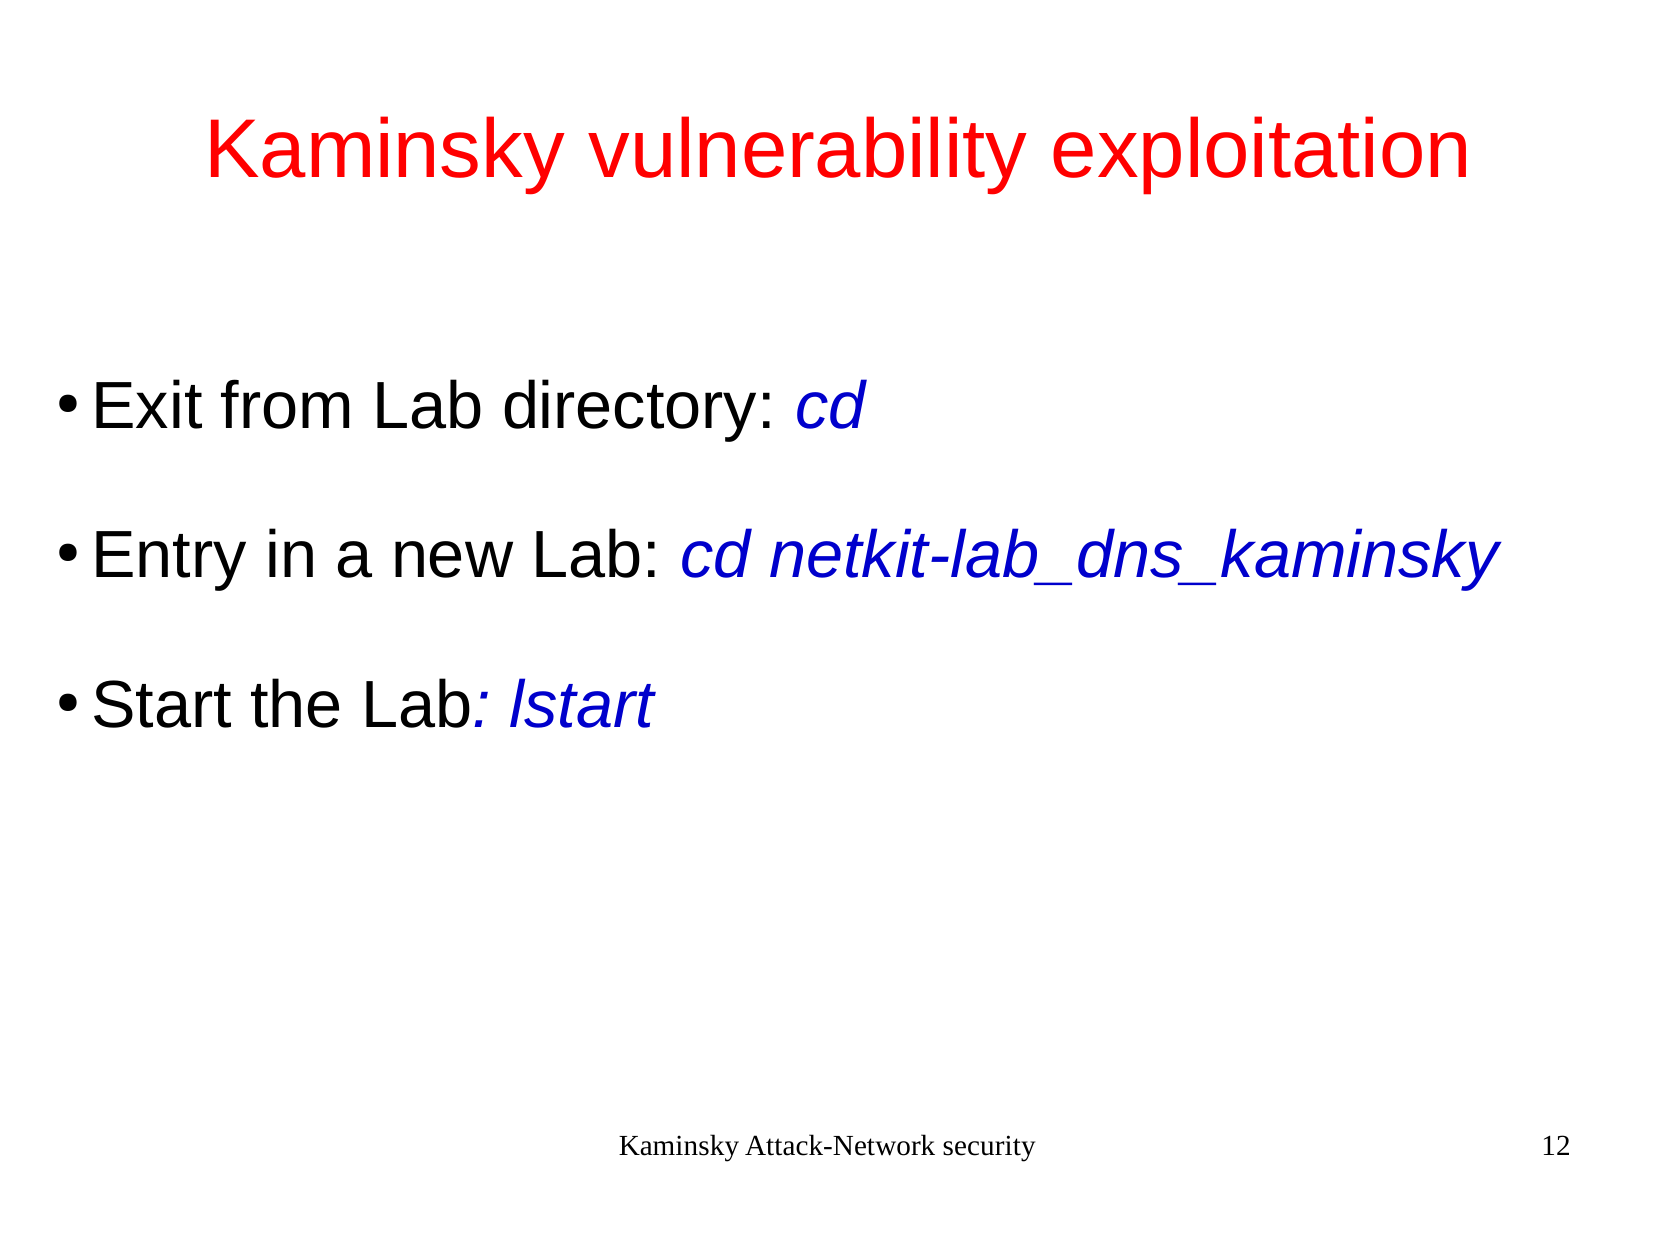

Kaminsky vulnerability exploitation
Exit from Lab directory: cd
Entry in a new Lab: cd netkit-lab_dns_kaminsky
Start the Lab: lstart
Kaminsky Attack-Network security
12